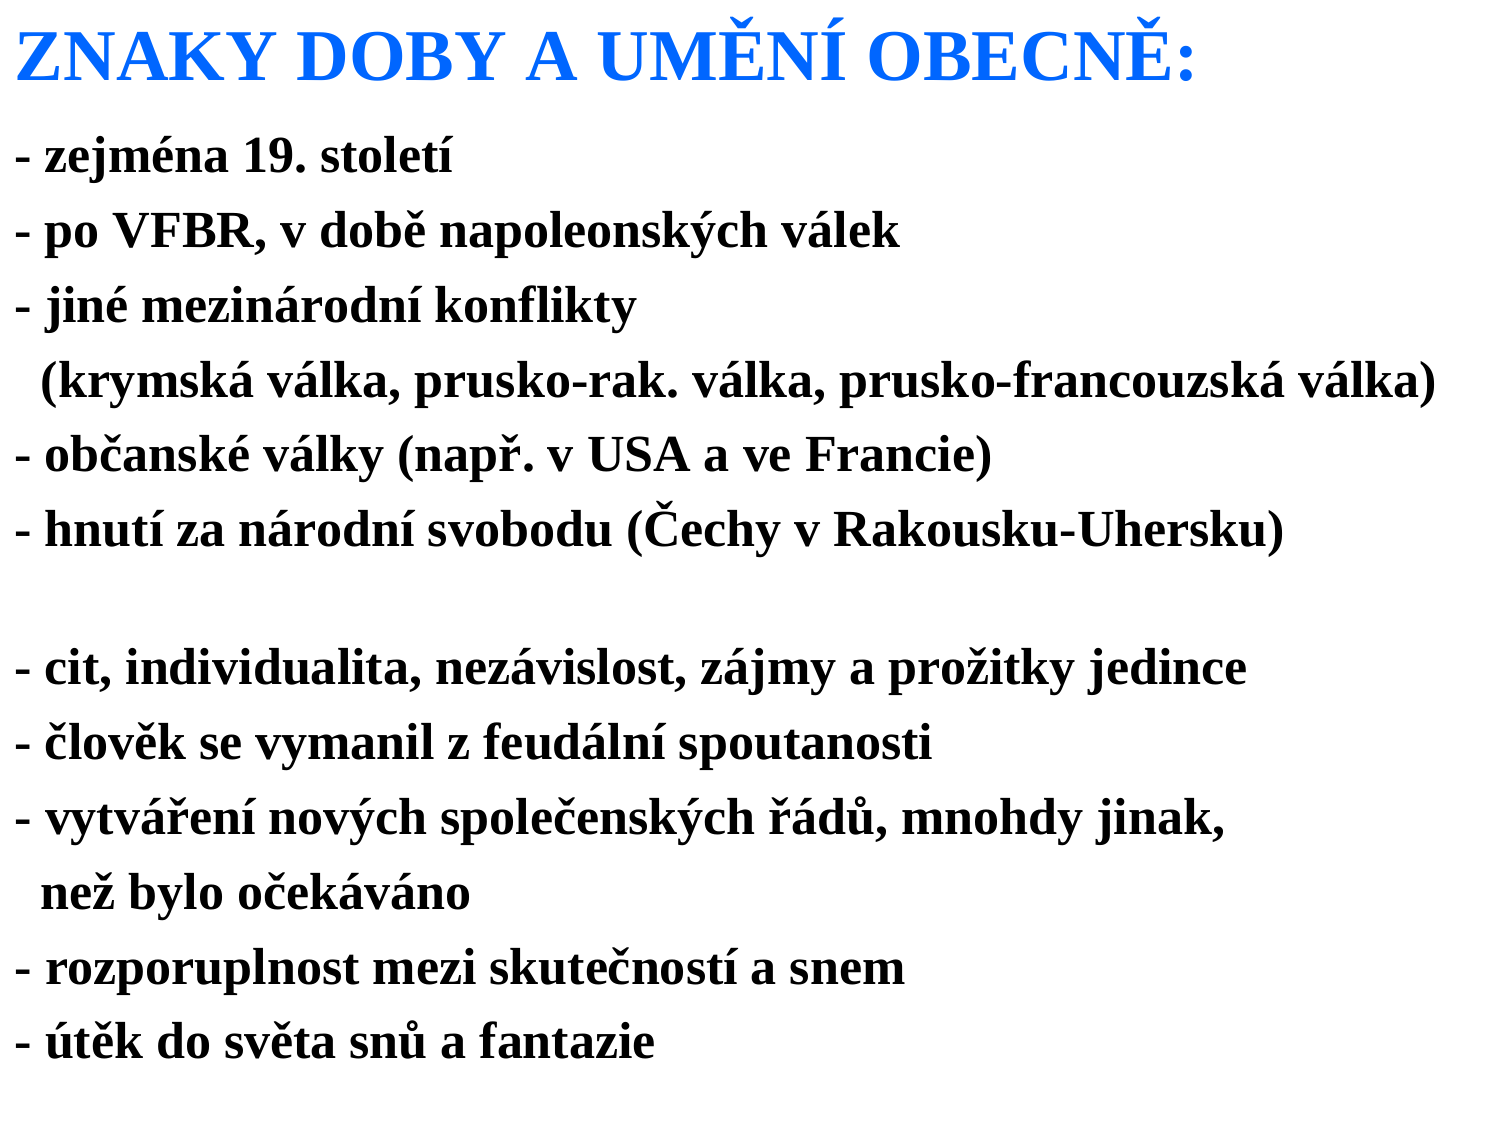

ZNAKY DOBY A UMĚNÍ OBECNĚ:
- zejména 19. století
- po VFBR, v době napoleonských válek
- jiné mezinárodní konflikty
 (krymská válka, prusko-rak. válka, prusko-francouzská válka)
- občanské války (např. v USA a ve Francie)
- hnutí za národní svobodu (Čechy v Rakousku-Uhersku)
- cit, individualita, nezávislost, zájmy a prožitky jedince
- člověk se vymanil z feudální spoutanosti
- vytváření nových společenských řádů, mnohdy jinak,
 než bylo očekáváno
- rozporuplnost mezi skutečností a snem
- útěk do světa snů a fantazie